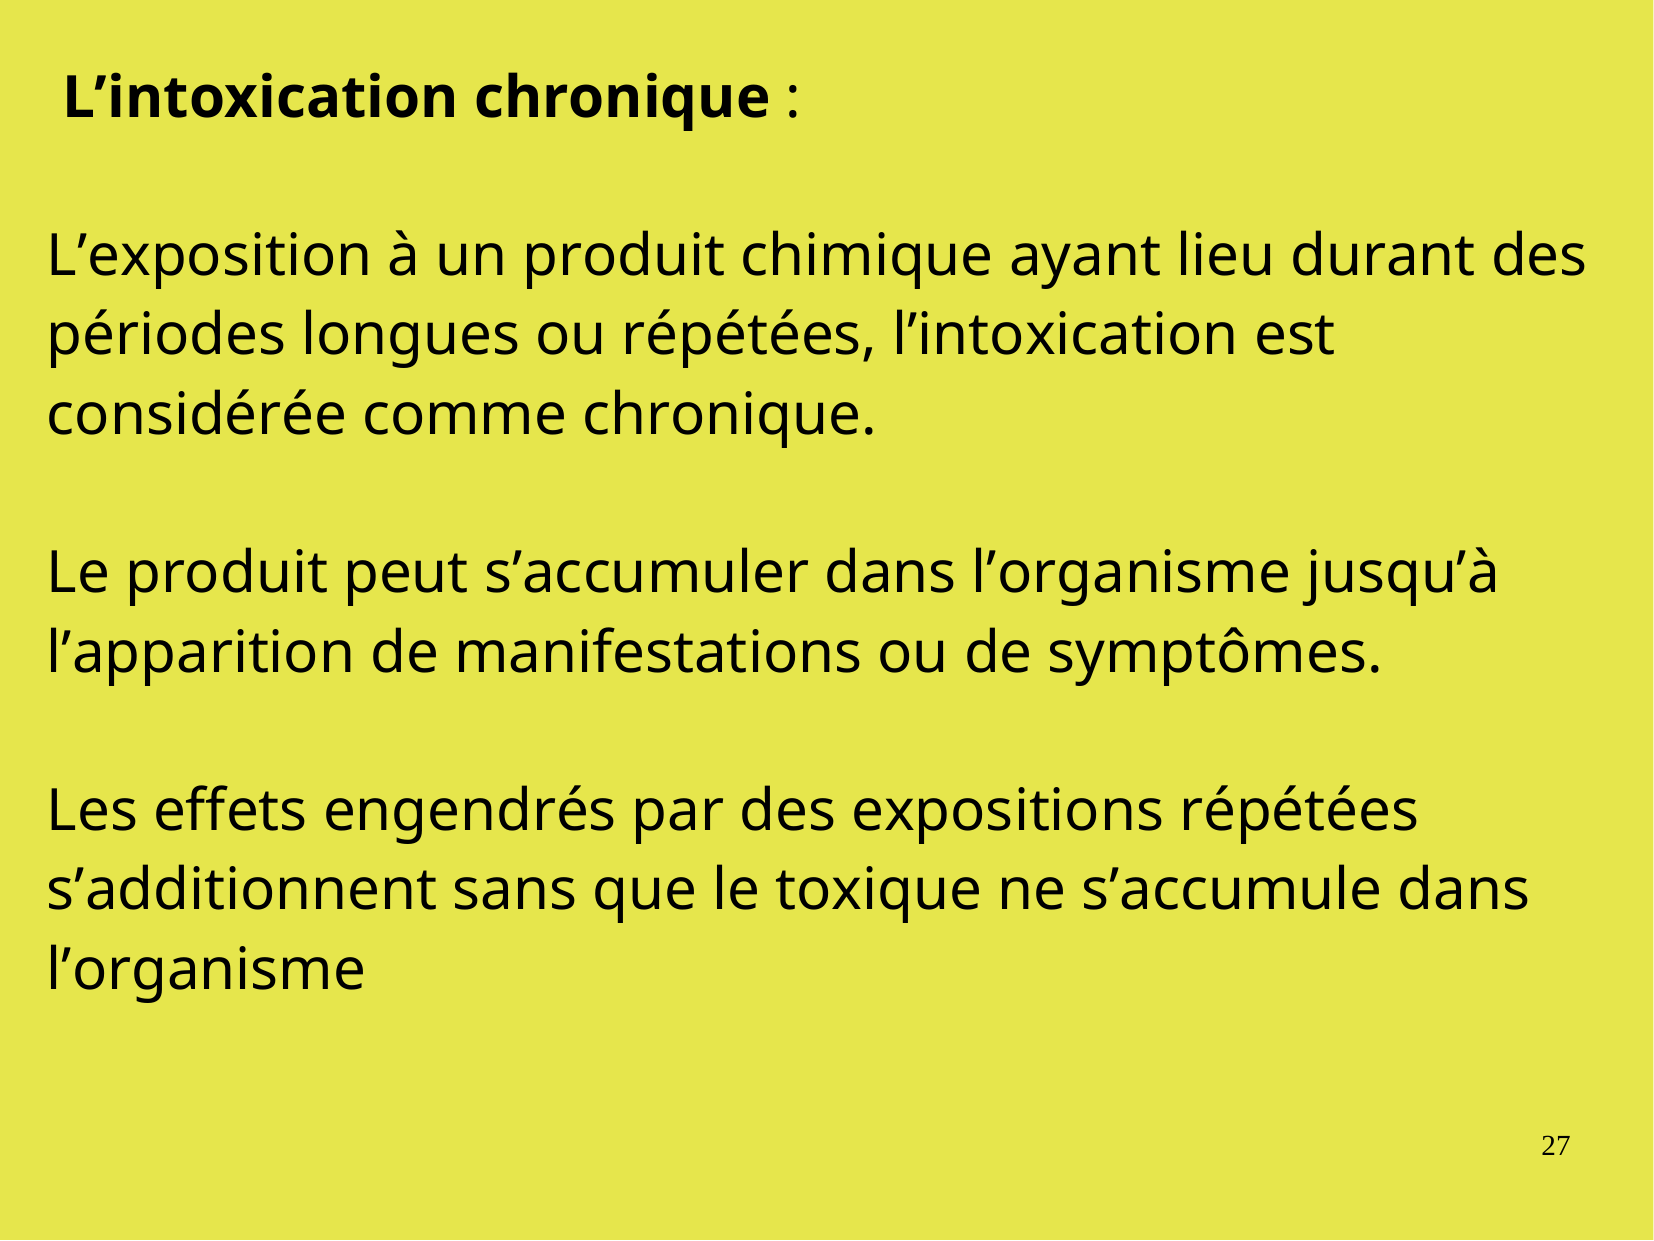

L’intoxication chronique :
L’exposition à un produit chimique ayant lieu durant des périodes longues ou répétées, l’intoxication est considérée comme chronique.
Le produit peut s’accumuler dans l’organisme jusqu’à l’apparition de manifestations ou de symptômes.
Les effets engendrés par des expositions répétées s’additionnent sans que le toxique ne s’accumule dans l’organisme
27